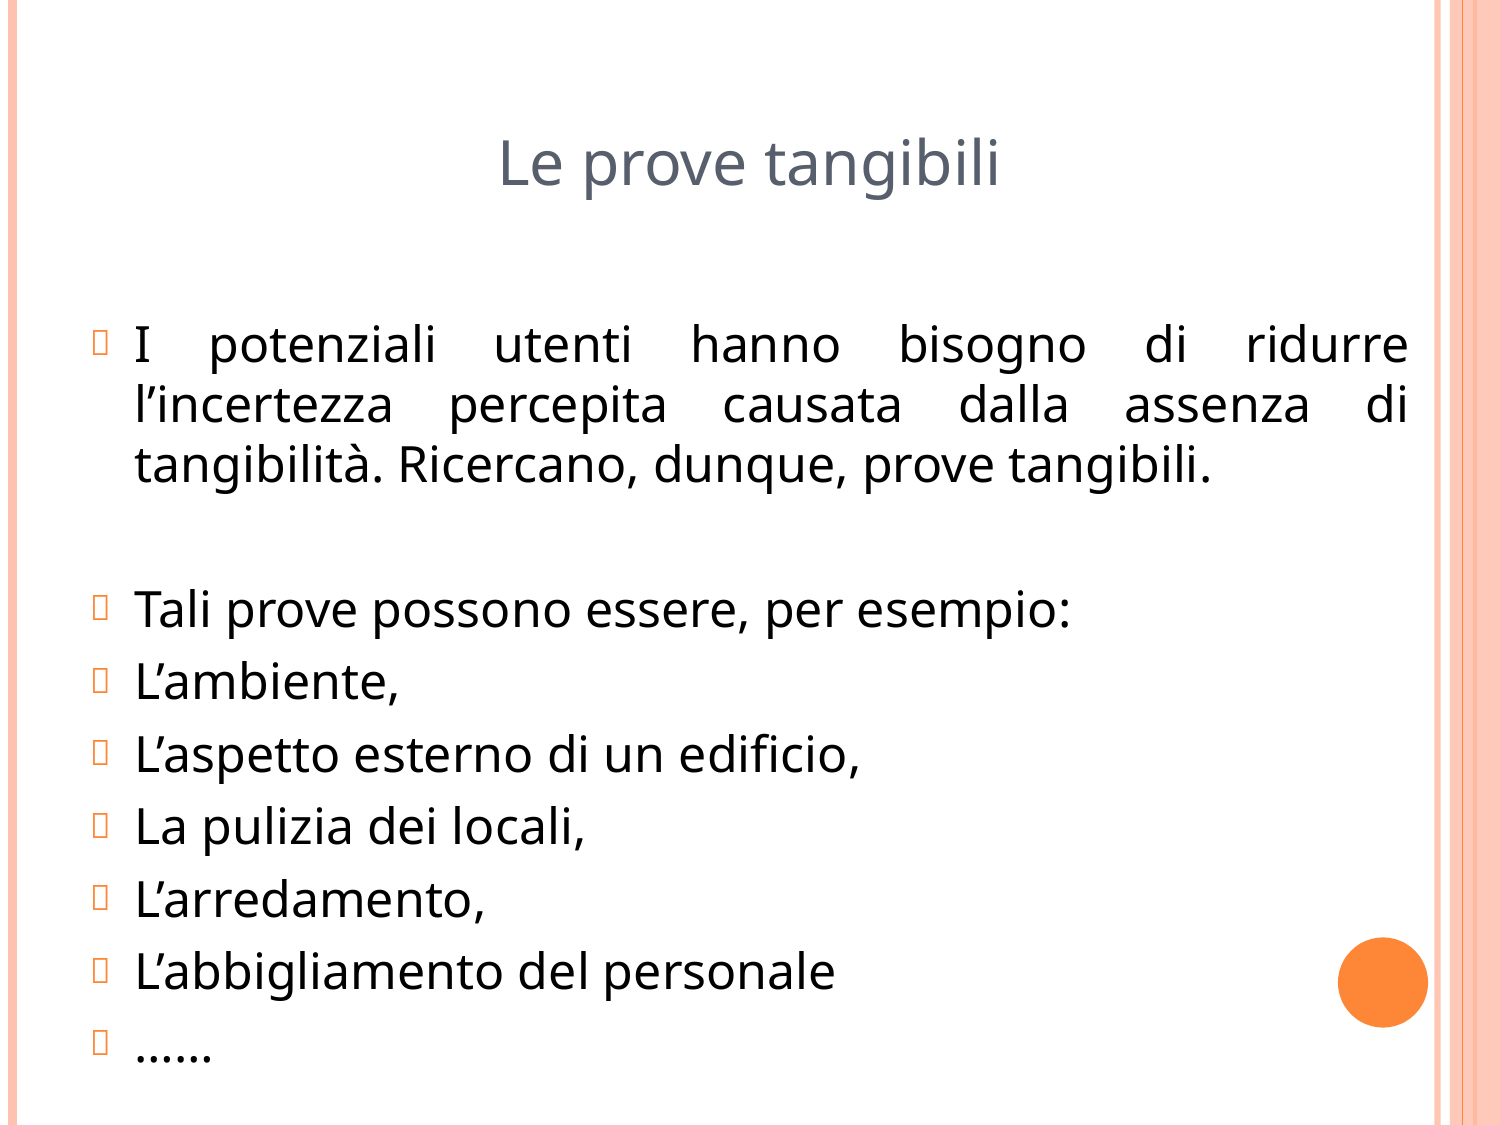

# Le prove tangibili
I potenziali utenti hanno bisogno di ridurre l’incertezza percepita causata dalla assenza di tangibilità. Ricercano, dunque, prove tangibili.
Tali prove possono essere, per esempio:
L’ambiente,
L’aspetto esterno di un edificio,
La pulizia dei locali,
L’arredamento,
L’abbigliamento del personale
……